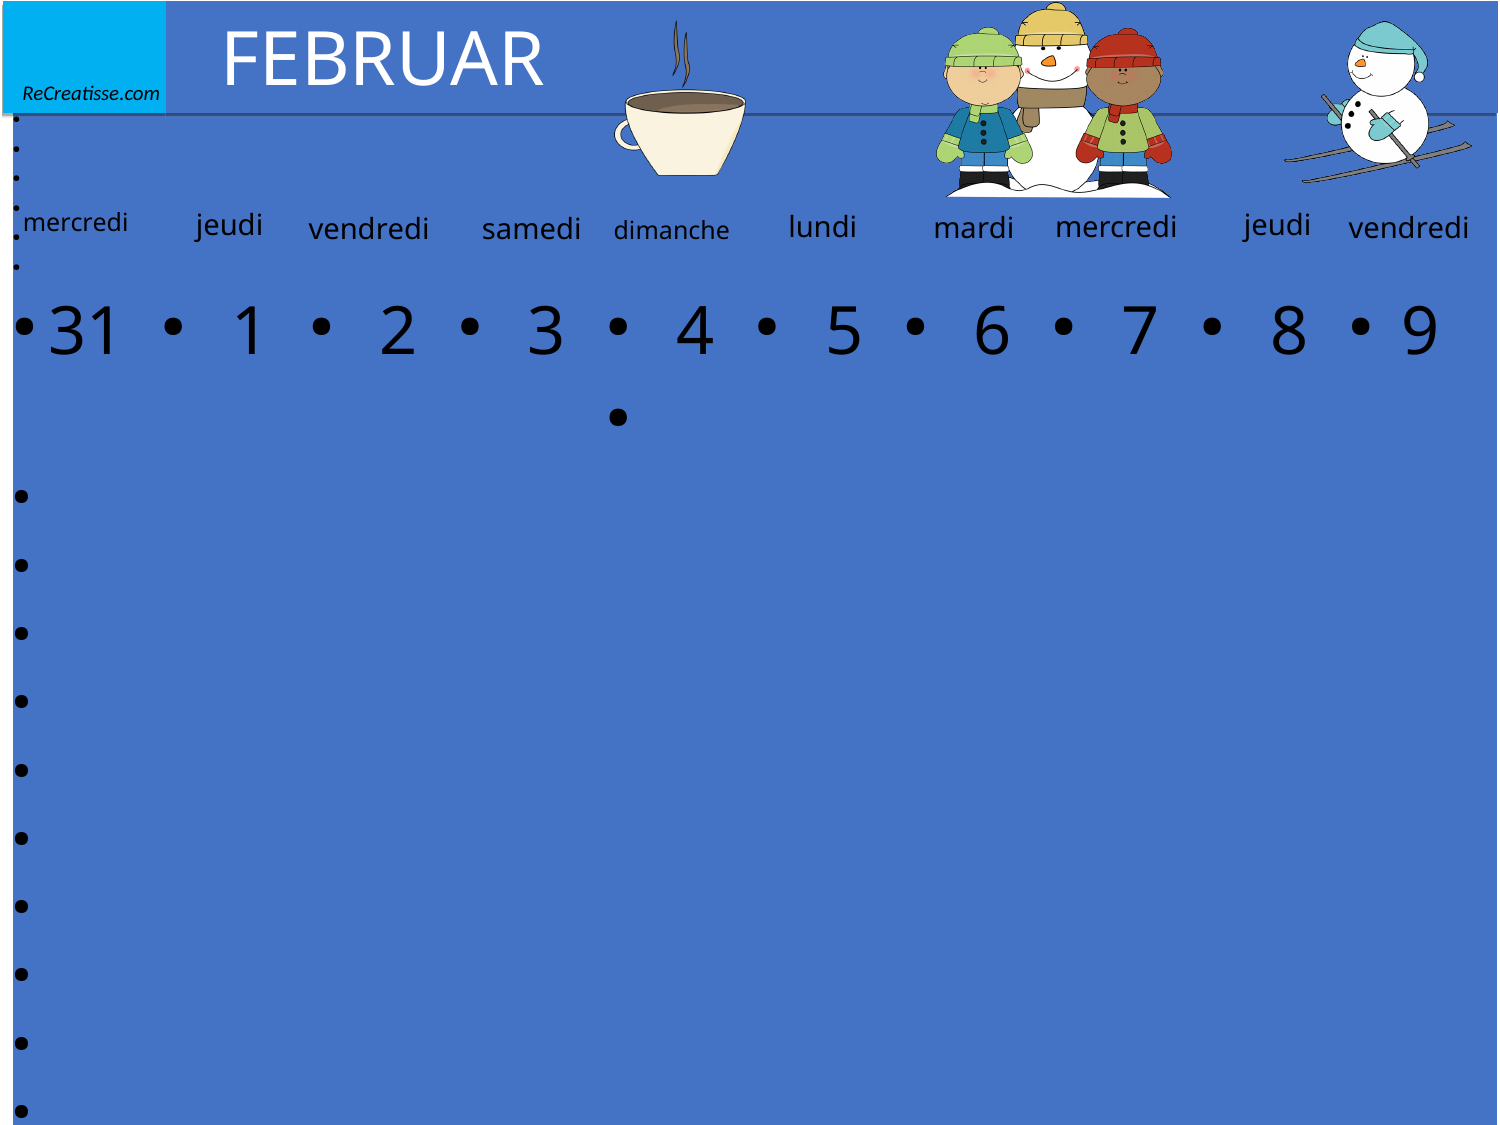

FEBRUAR
ReCreatisse.com
| | | | | | | | | | |
| --- | --- | --- | --- | --- | --- | --- | --- | --- | --- |
| 31 | 1 | 2 | 3 | 4 | 5 | 6 | 7 | 8 | 9 |
| | | | | | | | | | |
mercredi
jeudi
jeudi
lundi
mercredi
mardi
vendredi
vendredi
samedi
dimanche